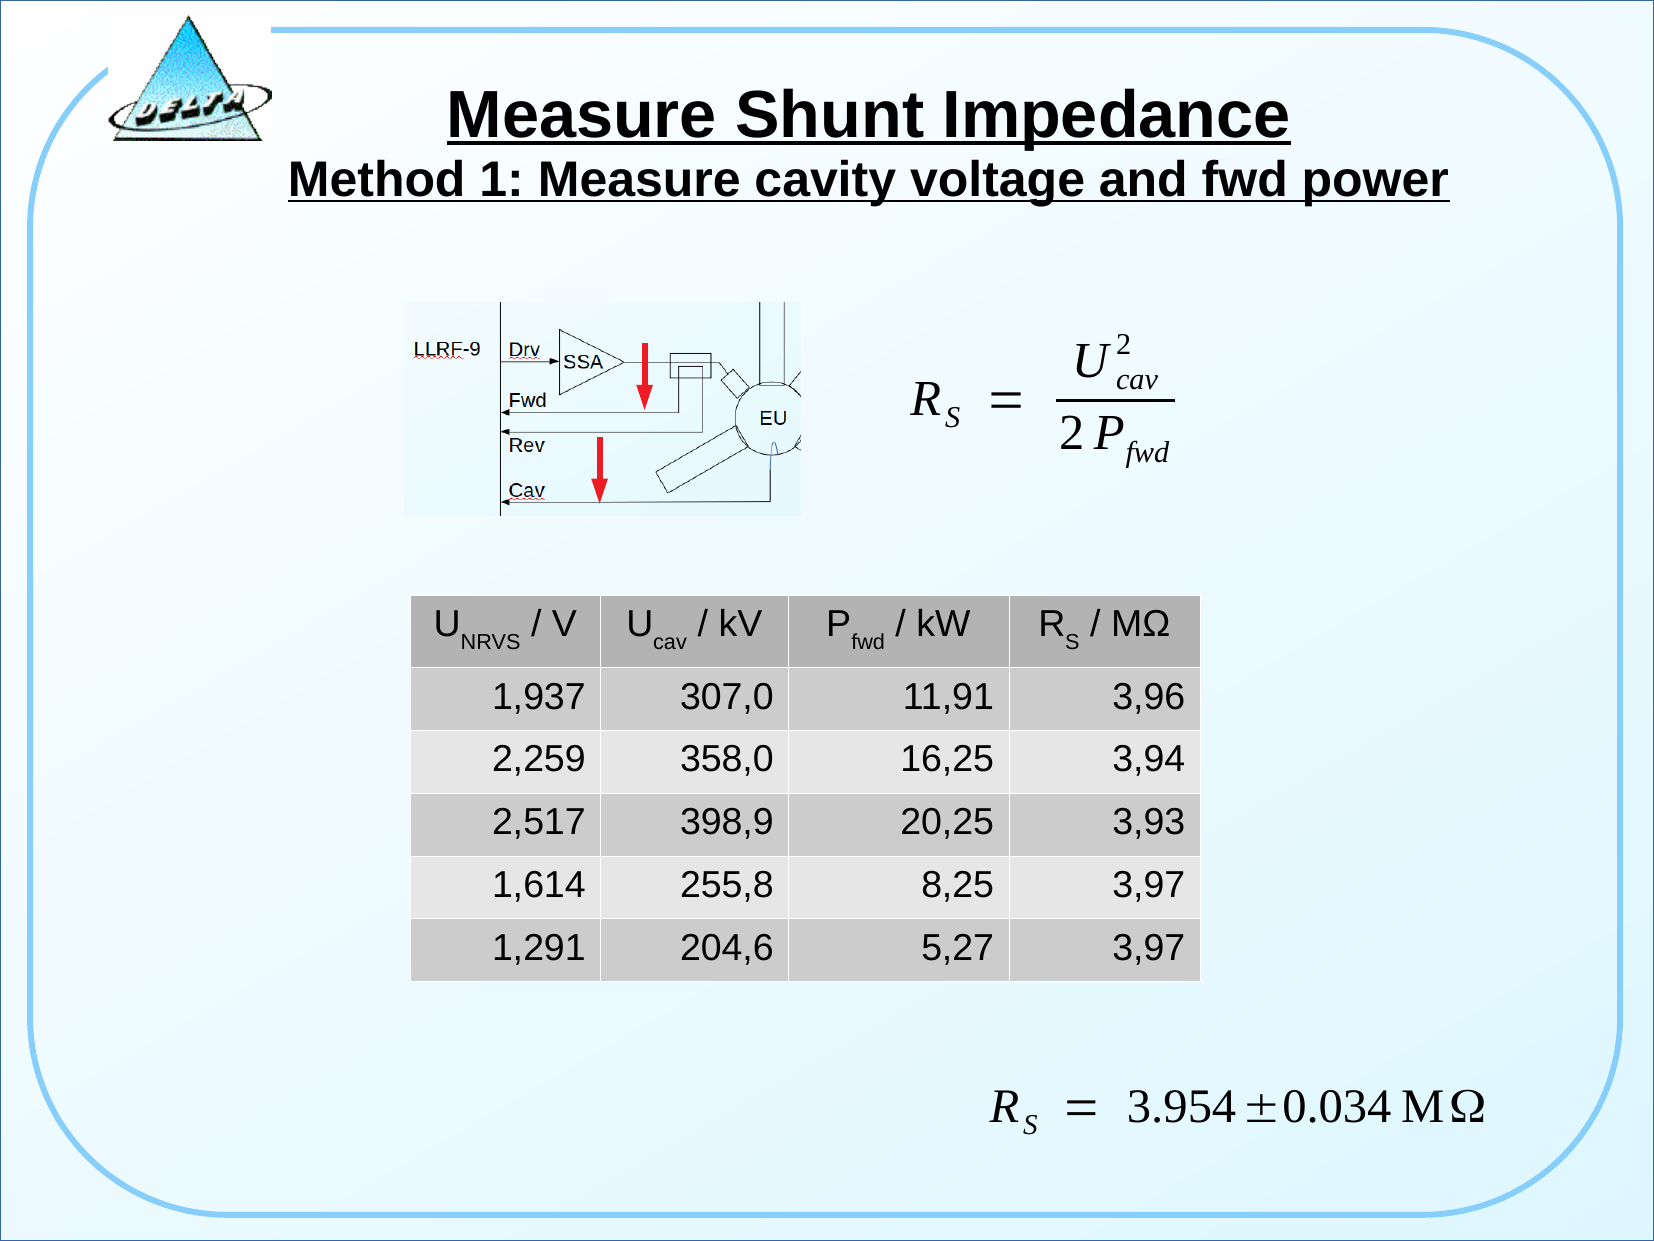

Measure Shunt Impedance
Method 1: Measure cavity voltage and fwd power
| UNRVS / V | Ucav / kV | Pfwd / kW | RS / MΩ |
| --- | --- | --- | --- |
| 1,937 | 307,0 | 11,91 | 3,96 |
| 2,259 | 358,0 | 16,25 | 3,94 |
| 2,517 | 398,9 | 20,25 | 3,93 |
| 1,614 | 255,8 | 8,25 | 3,97 |
| 1,291 | 204,6 | 5,27 | 3,97 |